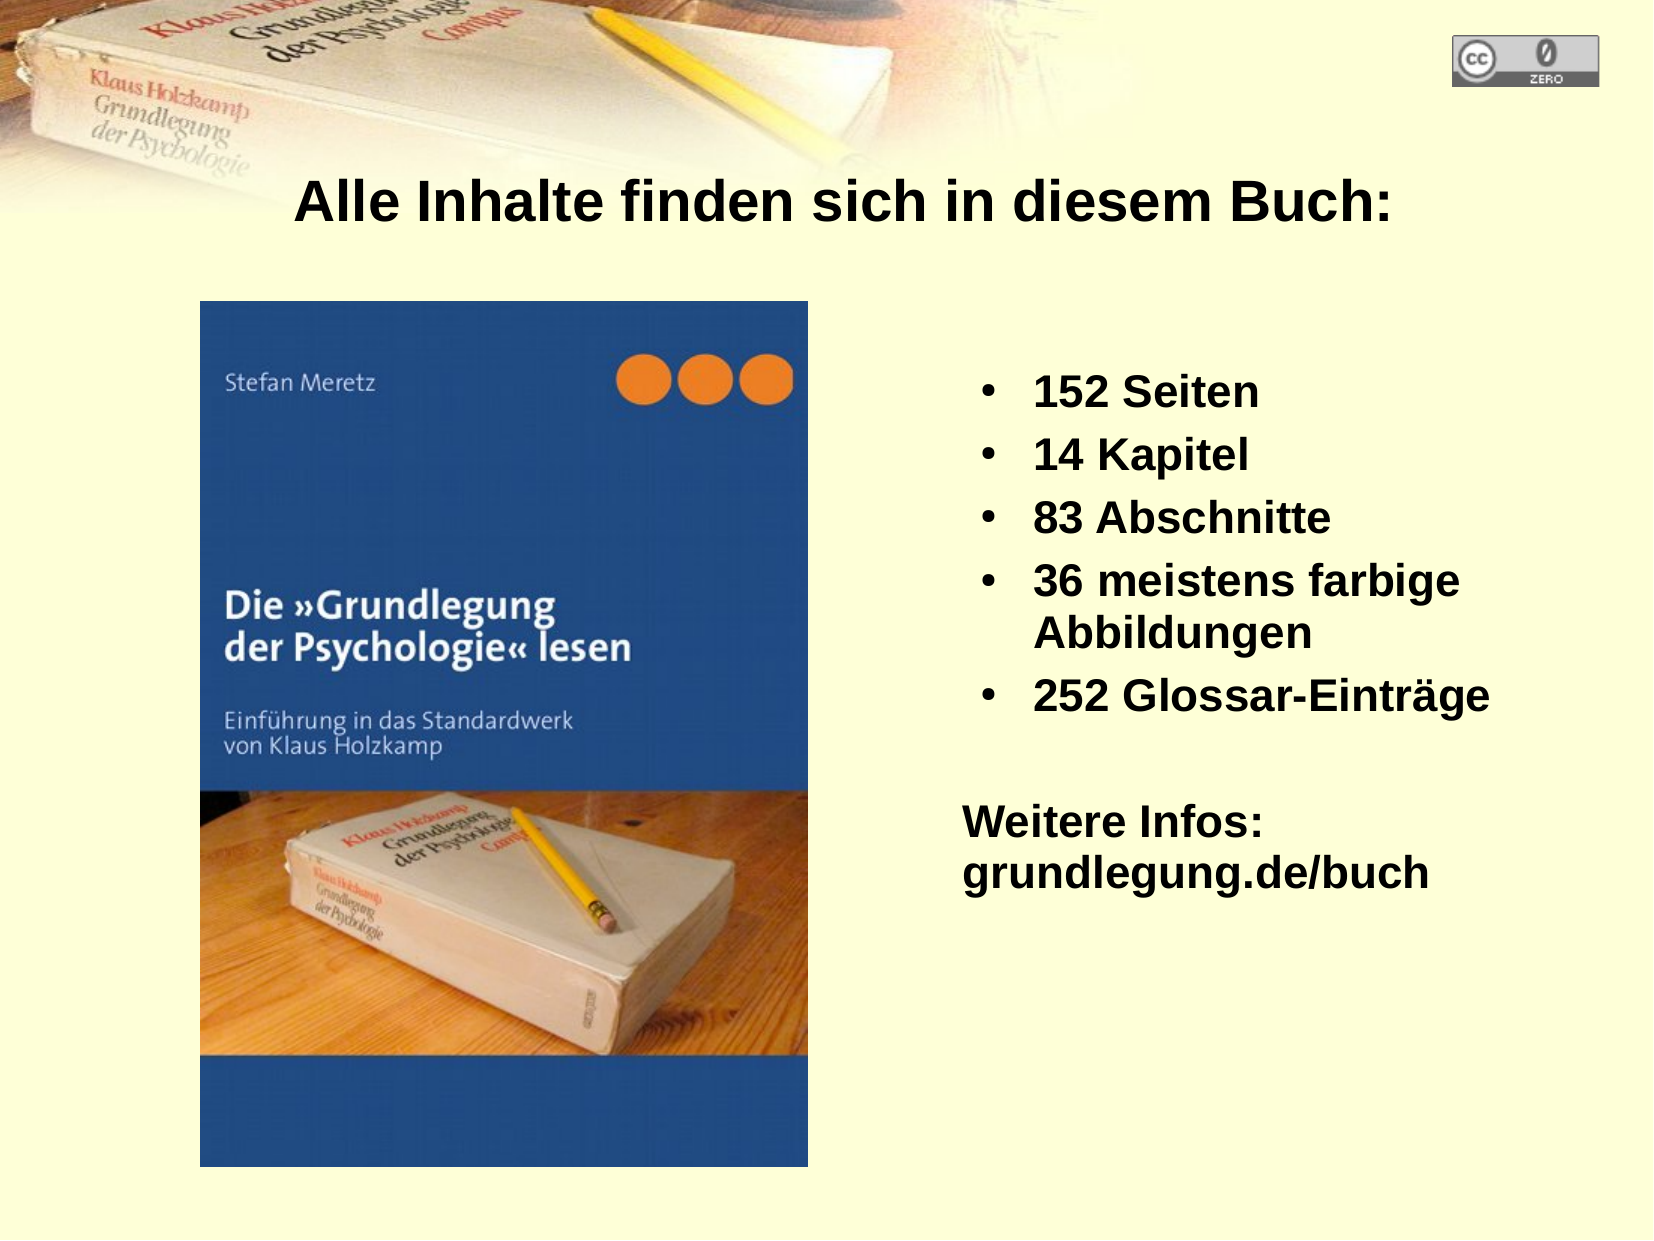

# Alle Inhalte finden sich in diesem Buch:
152 Seiten
14 Kapitel
83 Abschnitte
36 meistens farbige Abbildungen
252 Glossar-Einträge
Weitere Infos: grundlegung.de/buch